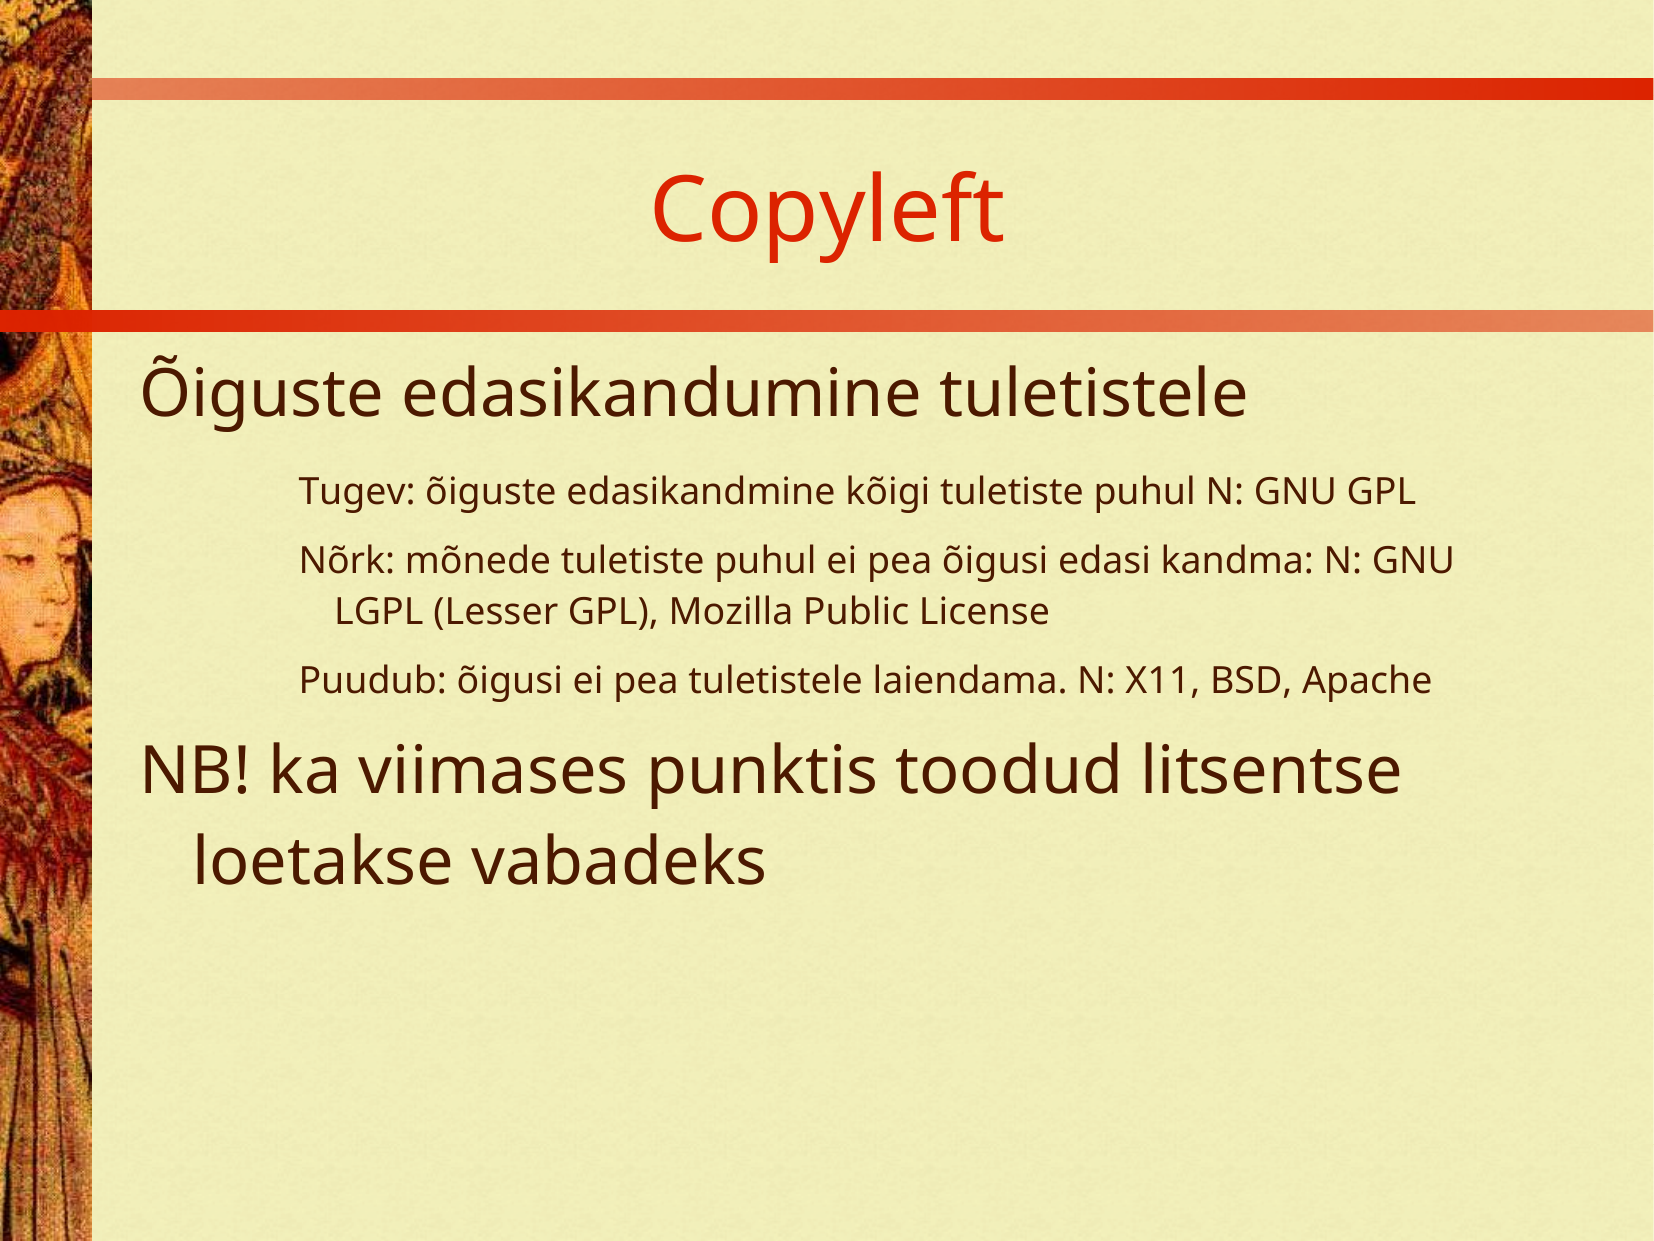

# Copyleft
Õiguste edasikandumine tuletistele
Tugev: õiguste edasikandmine kõigi tuletiste puhul N: GNU GPL
Nõrk: mõnede tuletiste puhul ei pea õigusi edasi kandma: N: GNU LGPL (Lesser GPL), Mozilla Public License
Puudub: õigusi ei pea tuletistele laiendama. N: X11, BSD, Apache
NB! ka viimases punktis toodud litsentse loetakse vabadeks